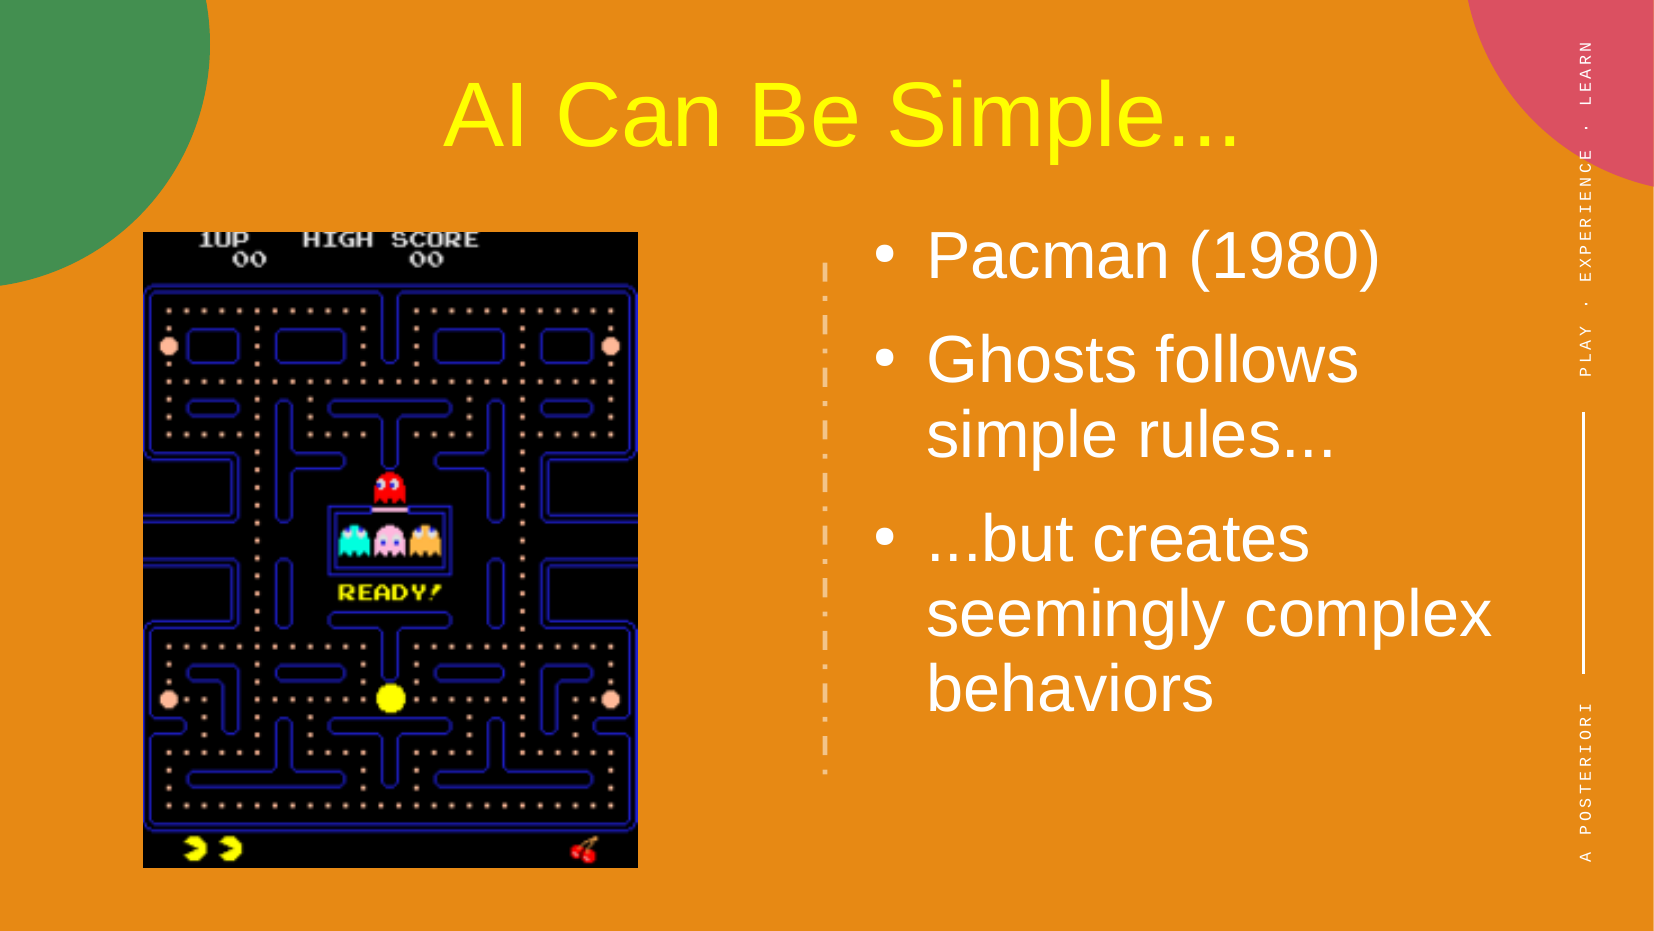

# AI Can Be Simple...
Pacman (1980)
Ghosts follows simple rules...
...but creates seemingly complex behaviors